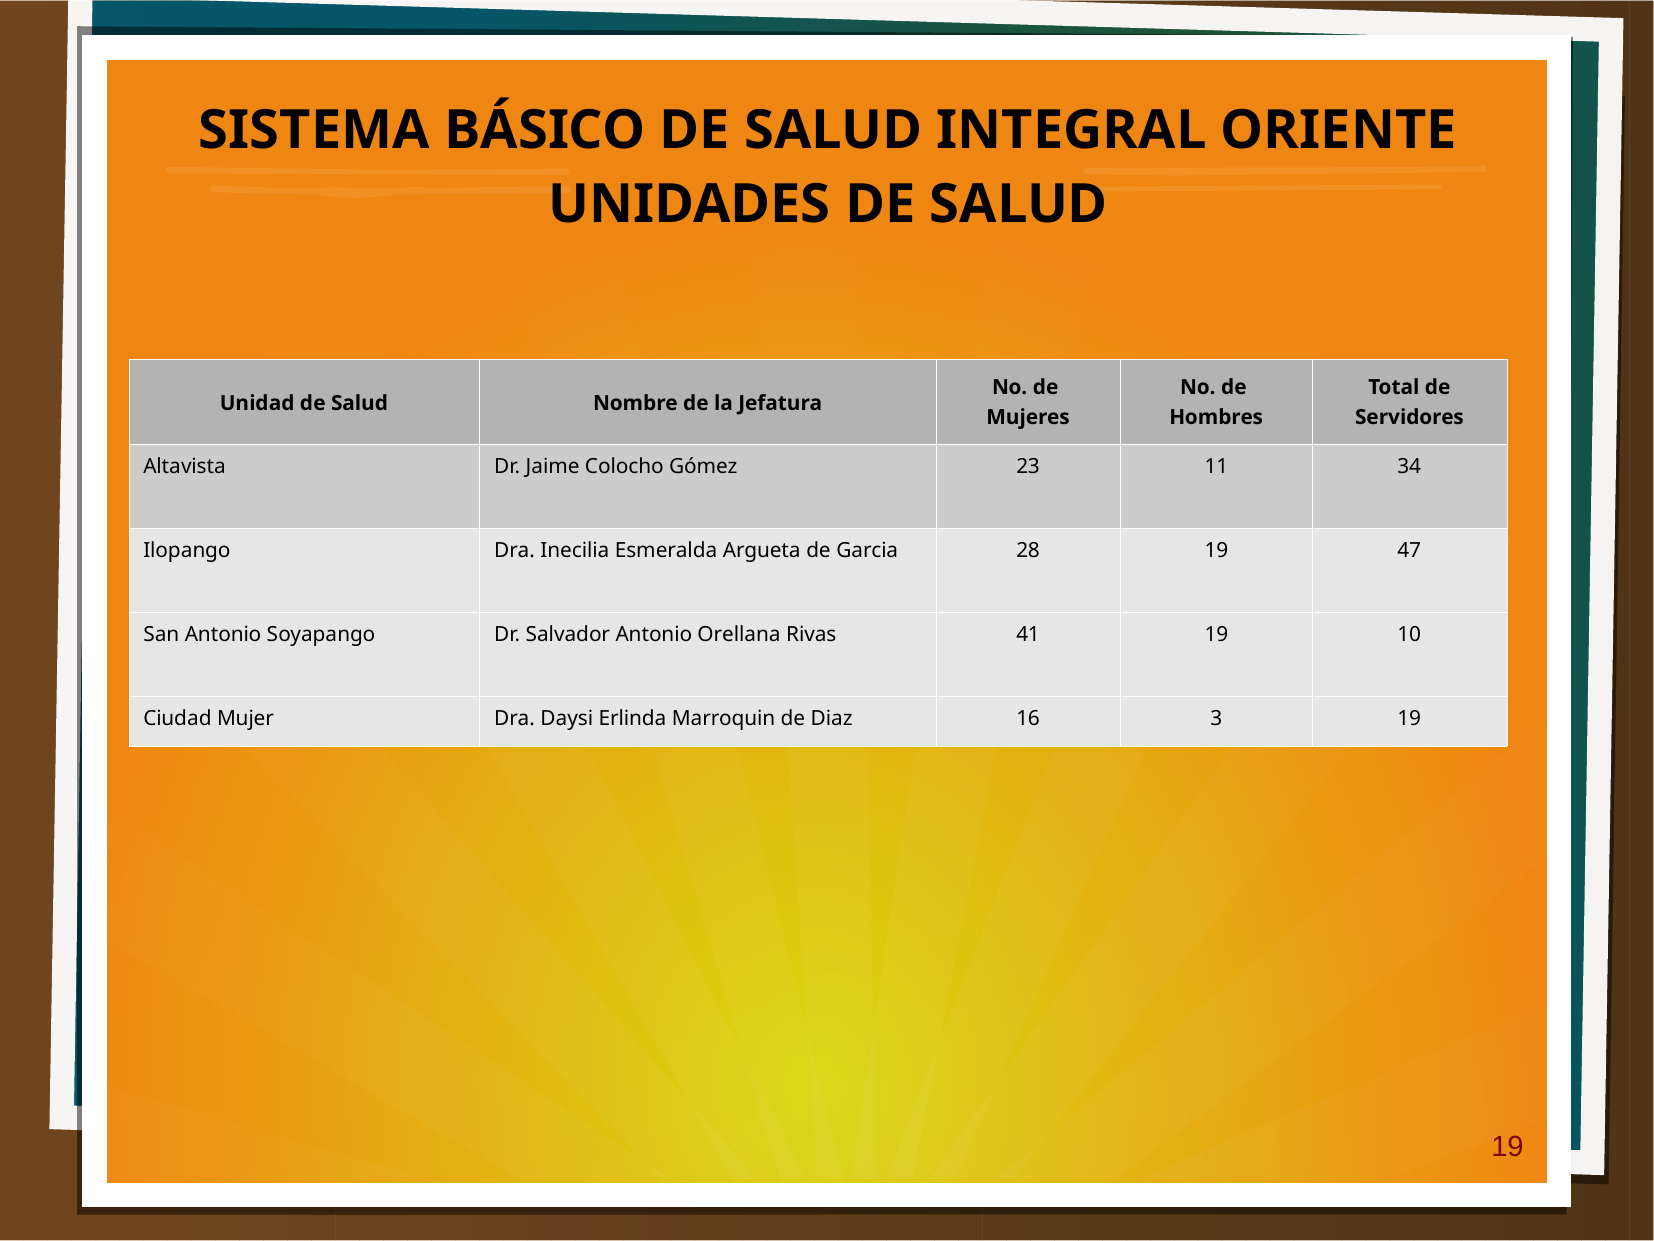

SISTEMA BÁSICO DE SALUD INTEGRAL ORIENTE
UNIDADES DE SALUD
| Unidad de Salud | Nombre de la Jefatura | No. de Mujeres | No. de Hombres | Total de Servidores |
| --- | --- | --- | --- | --- |
| Altavista | Dr. Jaime Colocho Gómez | 23 | 11 | 34 |
| Ilopango | Dra. Inecilia Esmeralda Argueta de Garcia | 28 | 19 | 47 |
| San Antonio Soyapango | Dr. Salvador Antonio Orellana Rivas | 41 | 19 | 10 |
| Ciudad Mujer | Dra. Daysi Erlinda Marroquin de Diaz | 16 | 3 | 19 |
19